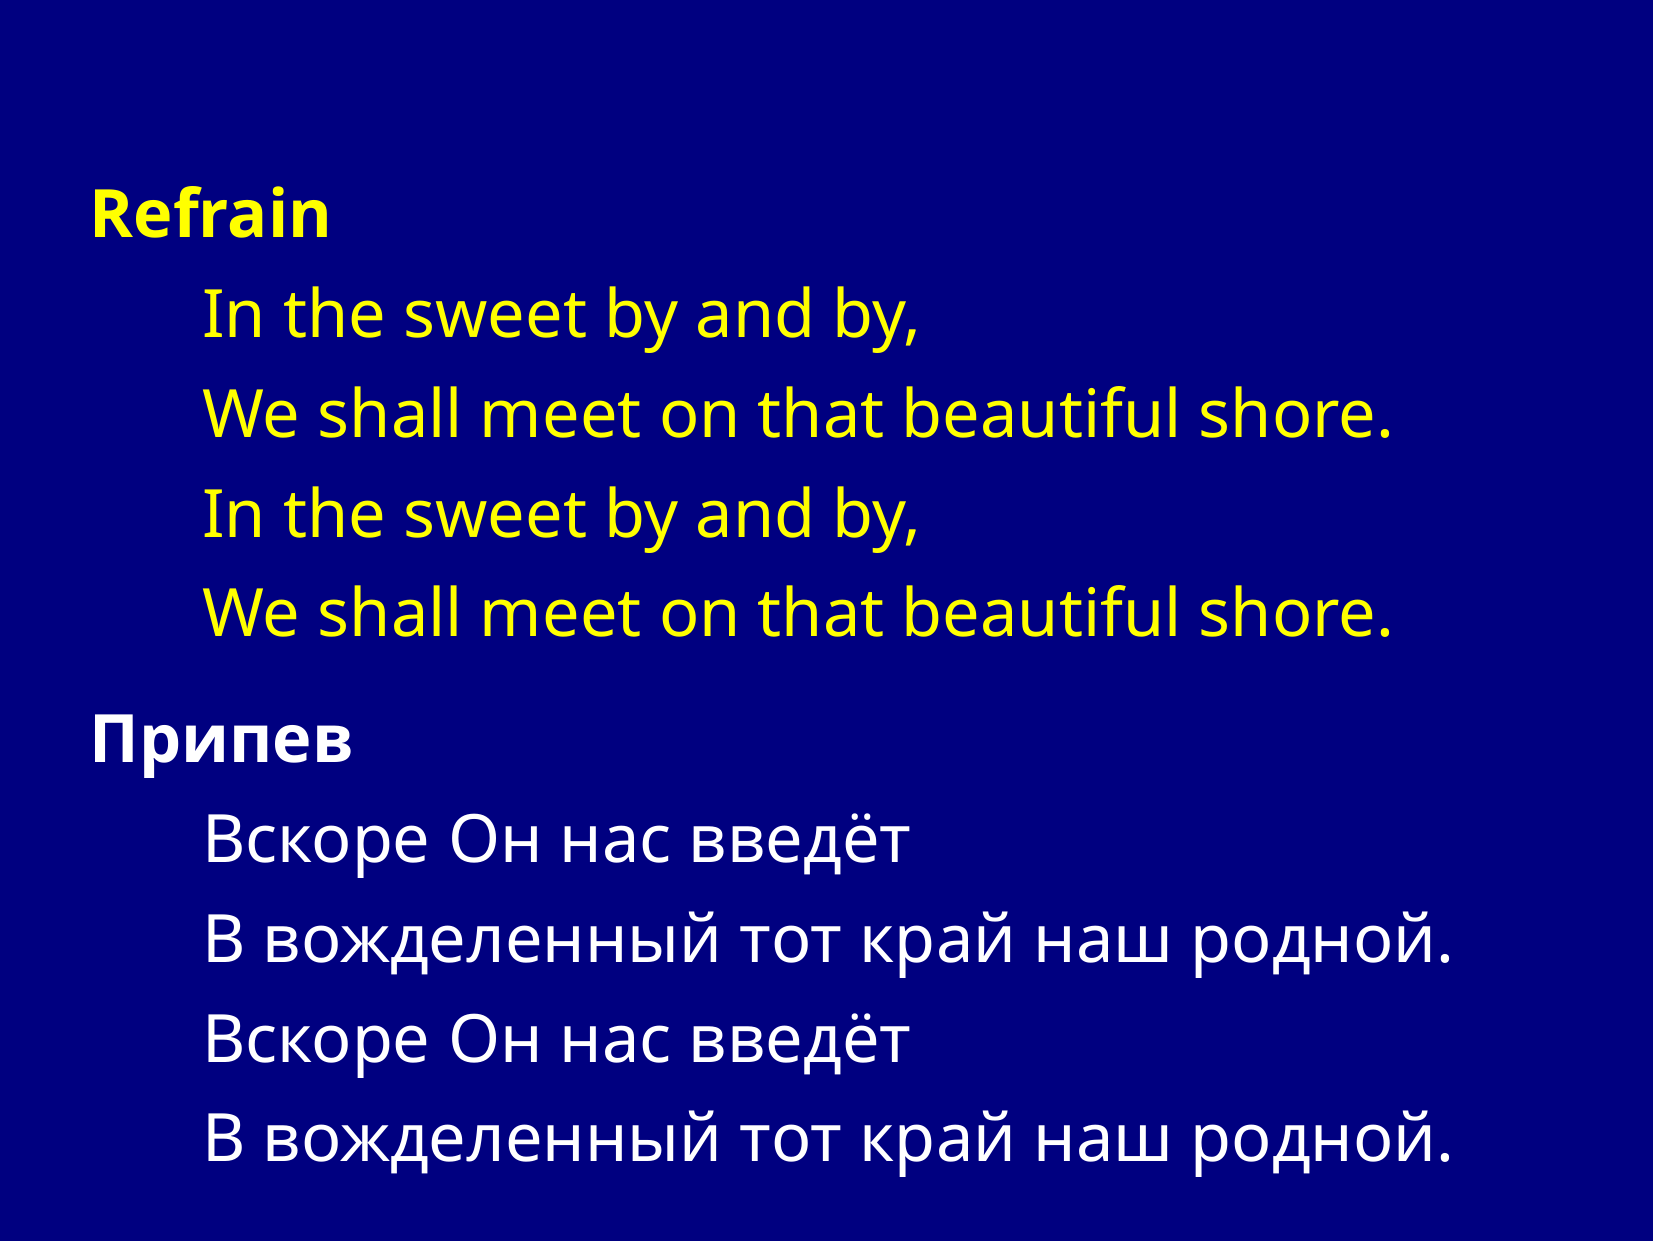

Refrain
	In the sweet by and by,
	We shall meet on that beautiful shore.
	In the sweet by and by,
	We shall meet on that beautiful shore.
Припев
	Вскоре Он нас введёт
	В вожделенный тот край наш родной.
	Вскоре Он нас введёт
	В вожделенный тот край наш родной.